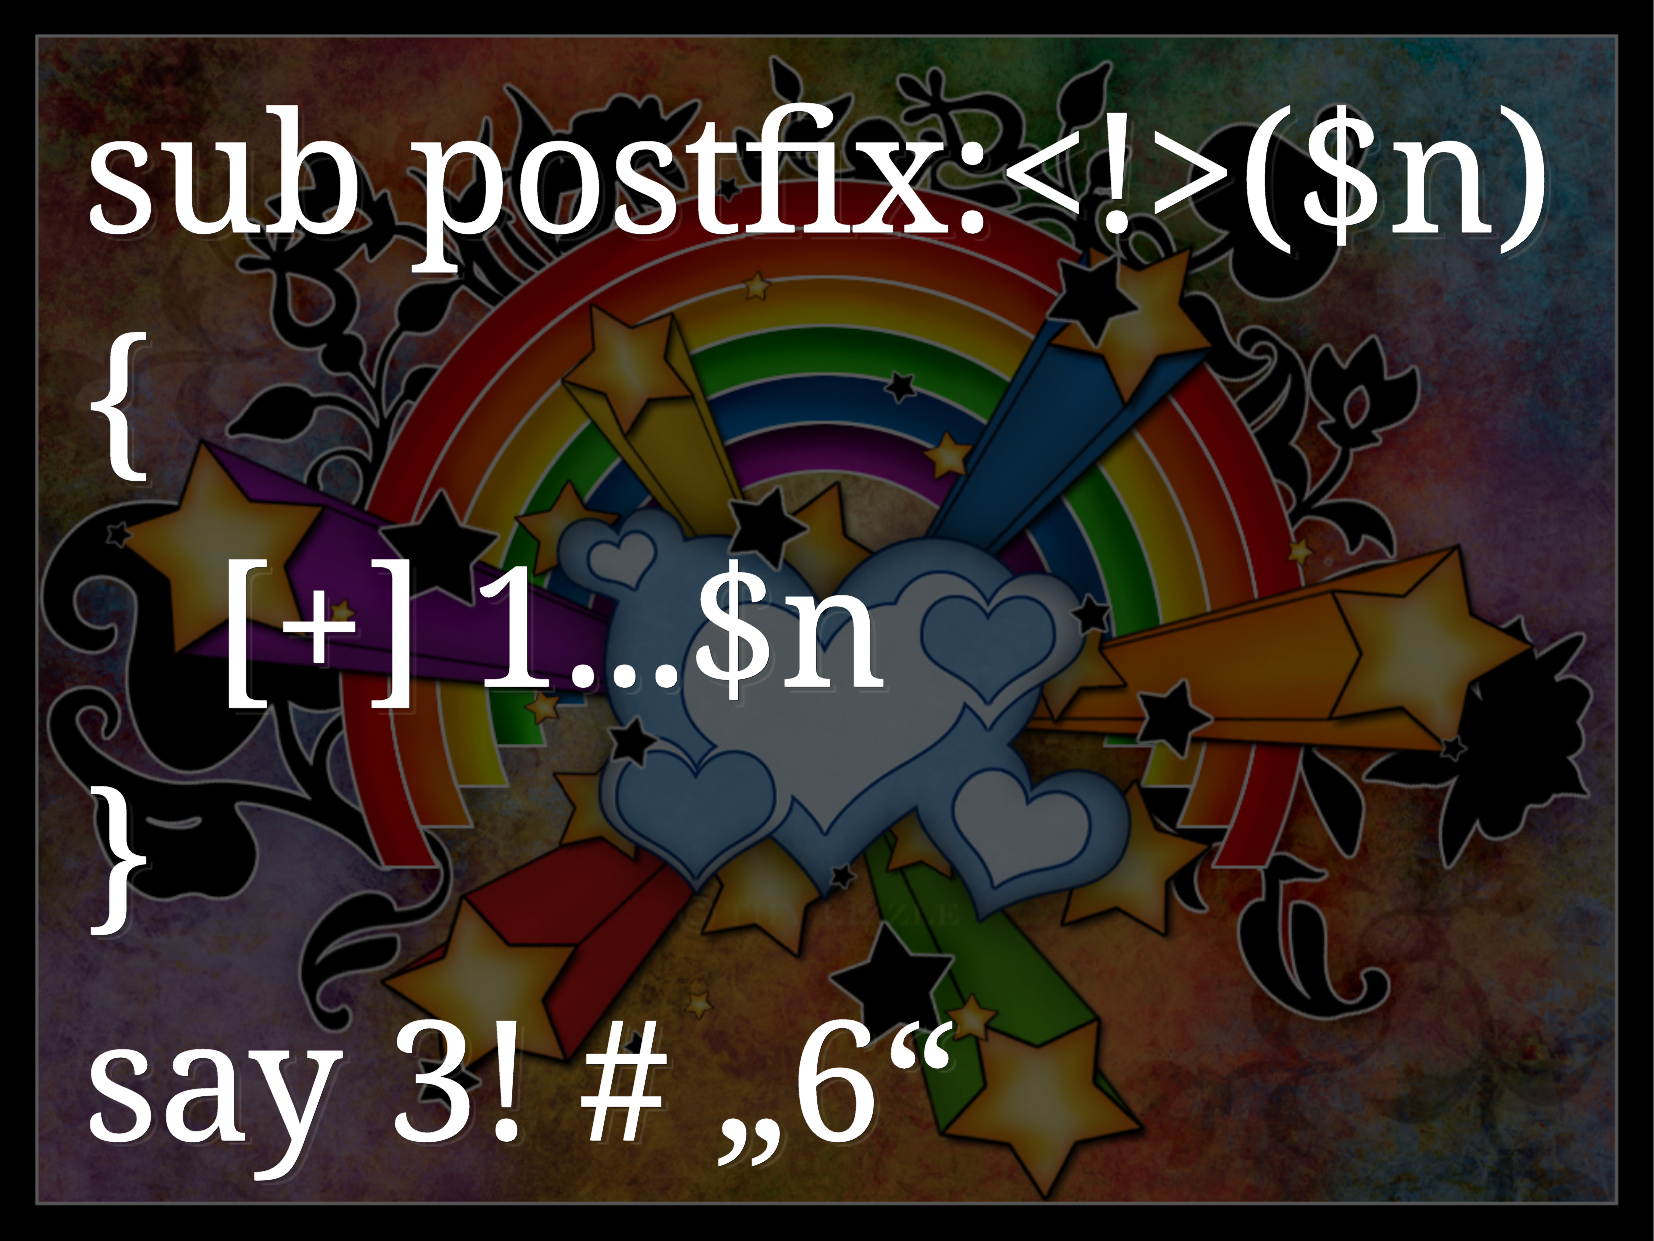

#
sub postfix:<!>($n) {
 [+] 1...$n
}
say 3! # „6“